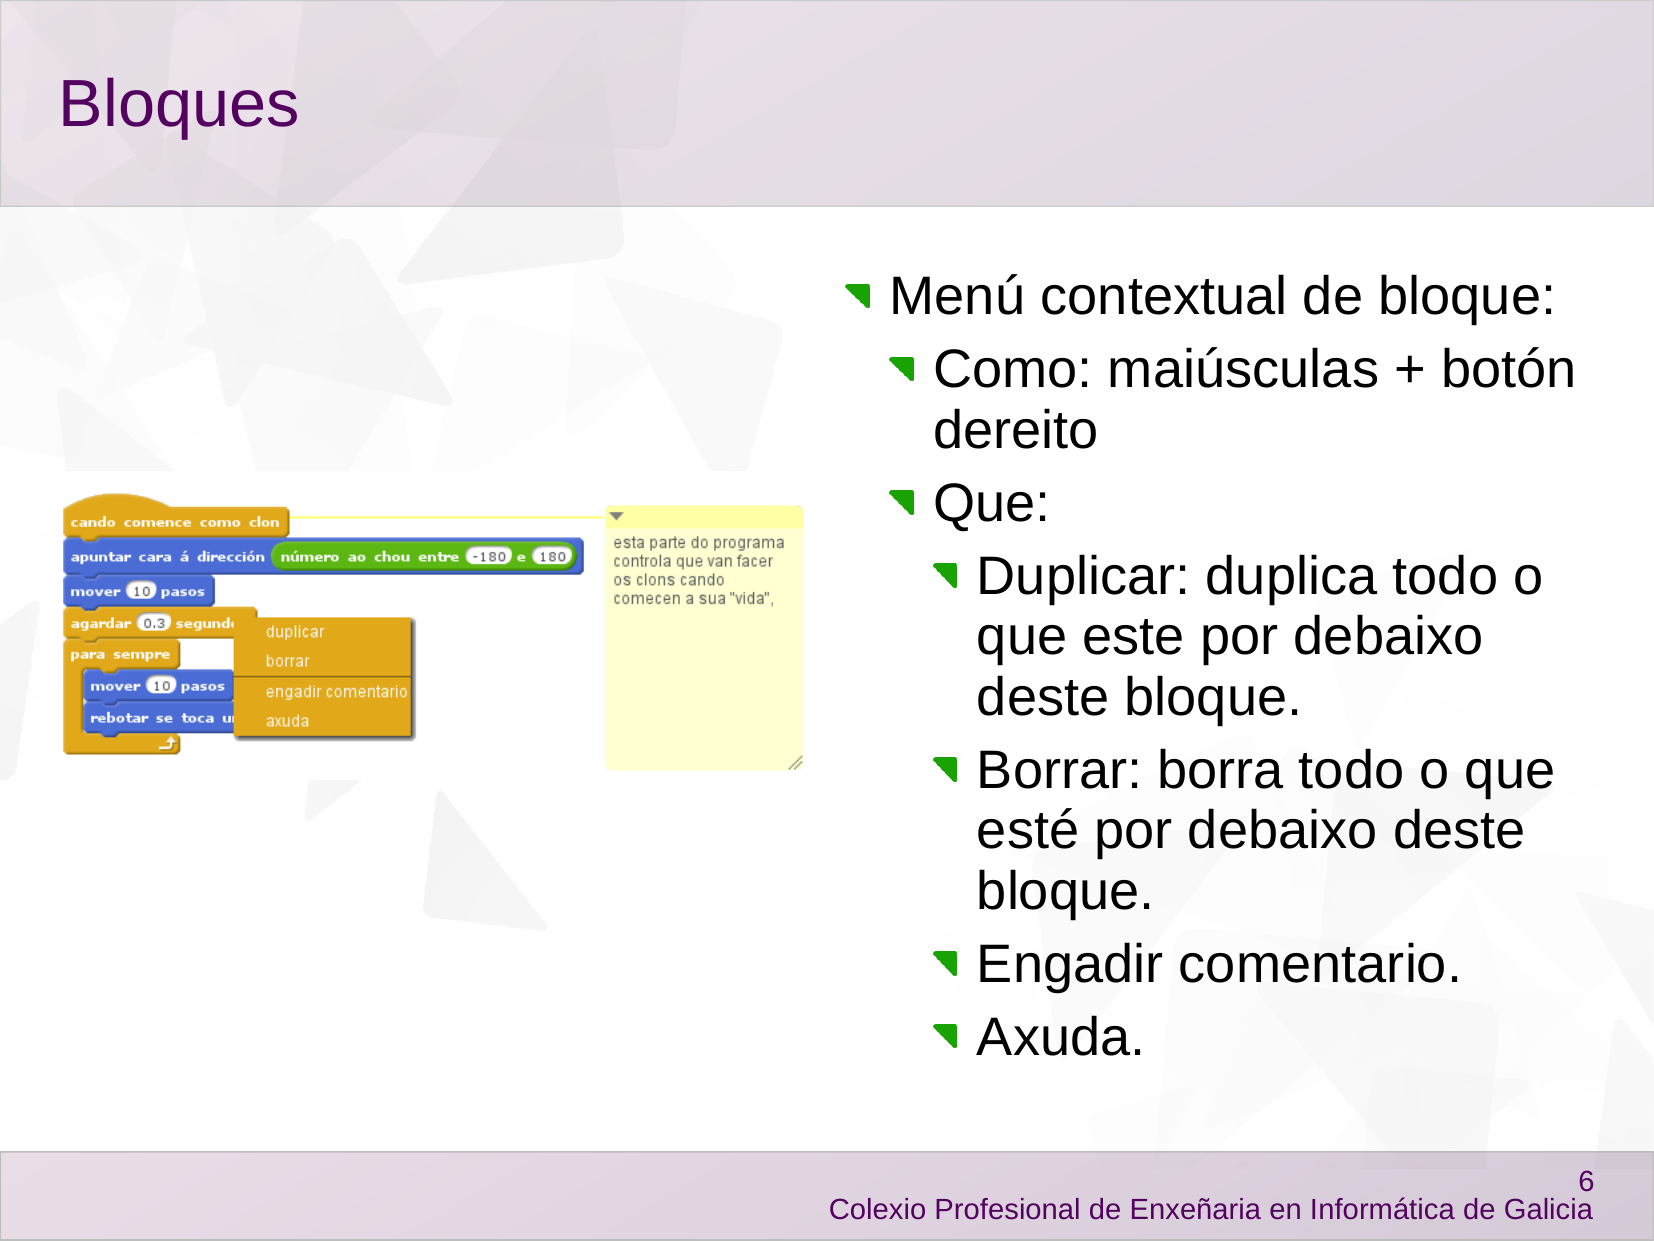

# Bloques
Menú contextual de bloque:
Como: maiúsculas + botón dereito
Que:
Duplicar: duplica todo o que este por debaixo deste bloque.
Borrar: borra todo o que esté por debaixo deste bloque.
Engadir comentario.
Axuda.
6
Colexio Profesional de Enxeñaria en Informática de Galicia